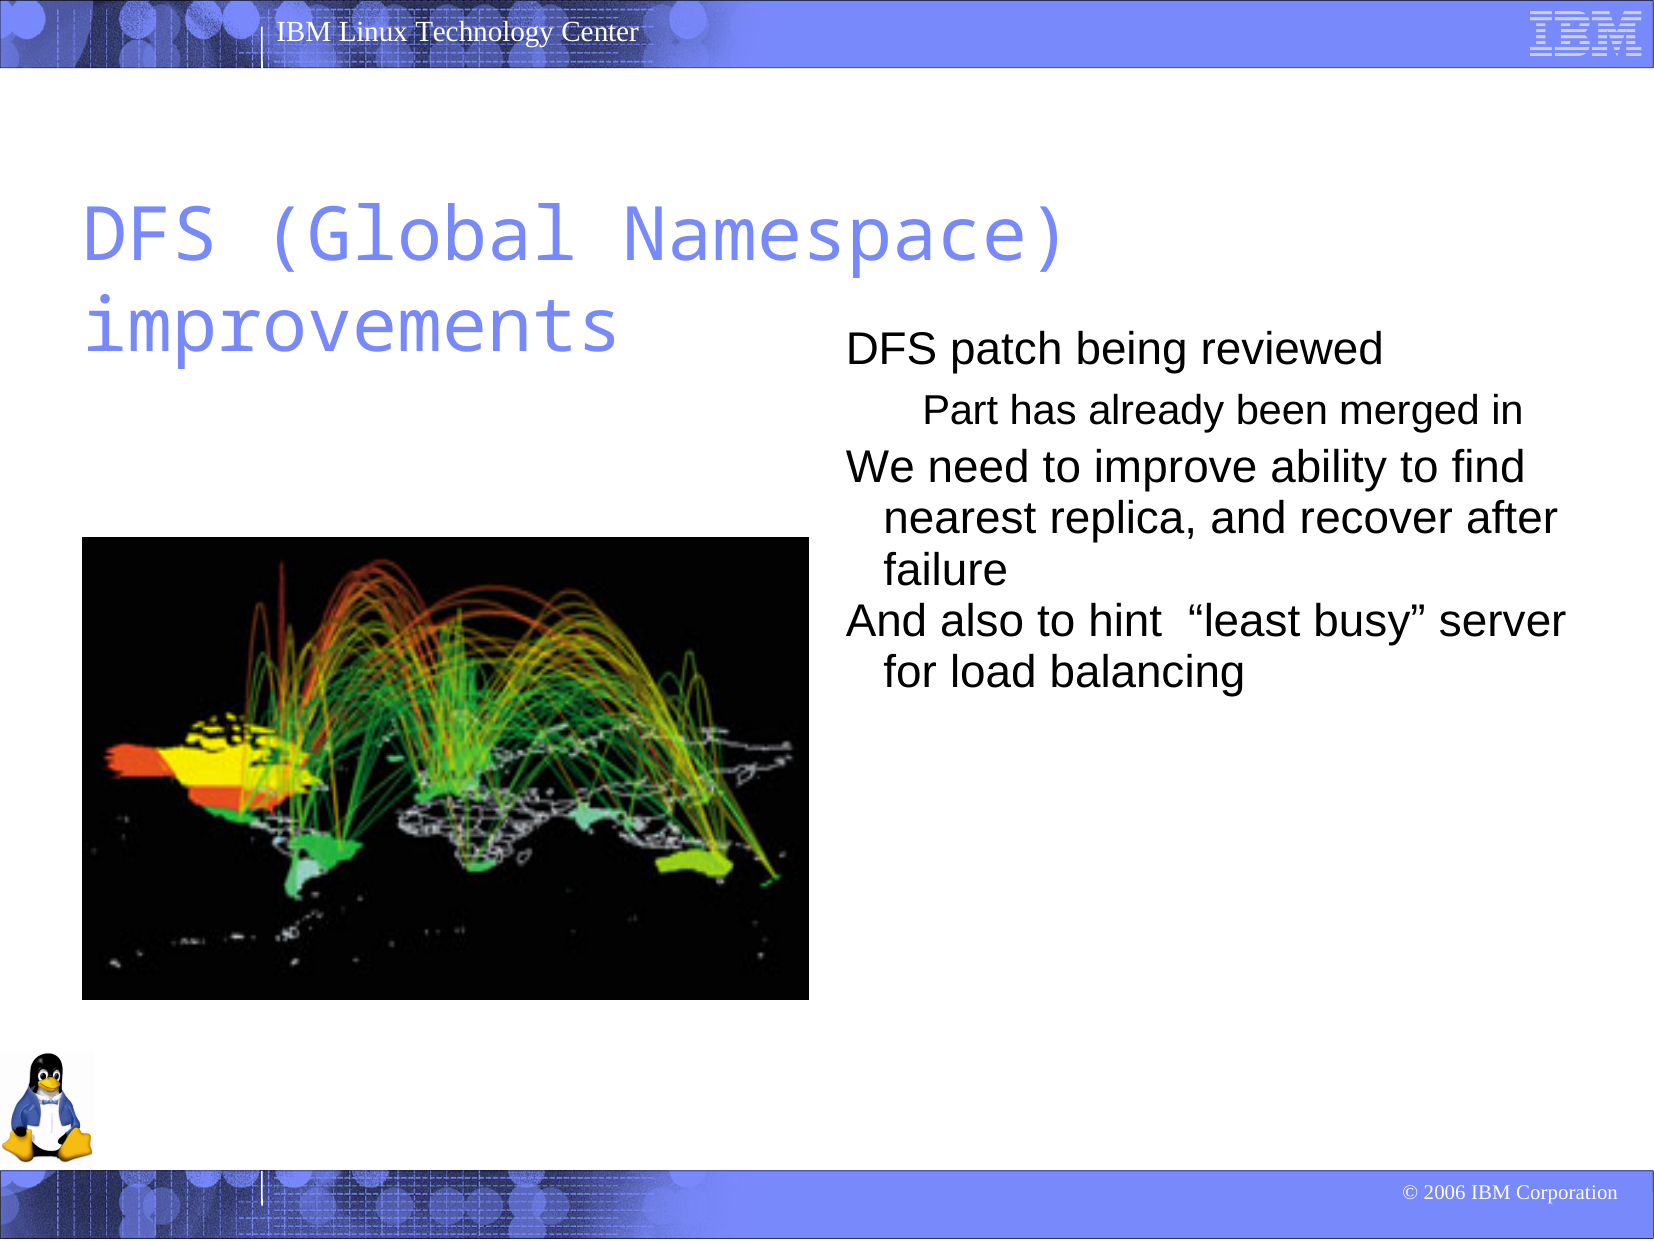

# DFS (Global Namespace) improvements
DFS patch being reviewed
Part has already been merged in
We need to improve ability to find nearest replica, and recover after failure
And also to hint “least busy” server for load balancing